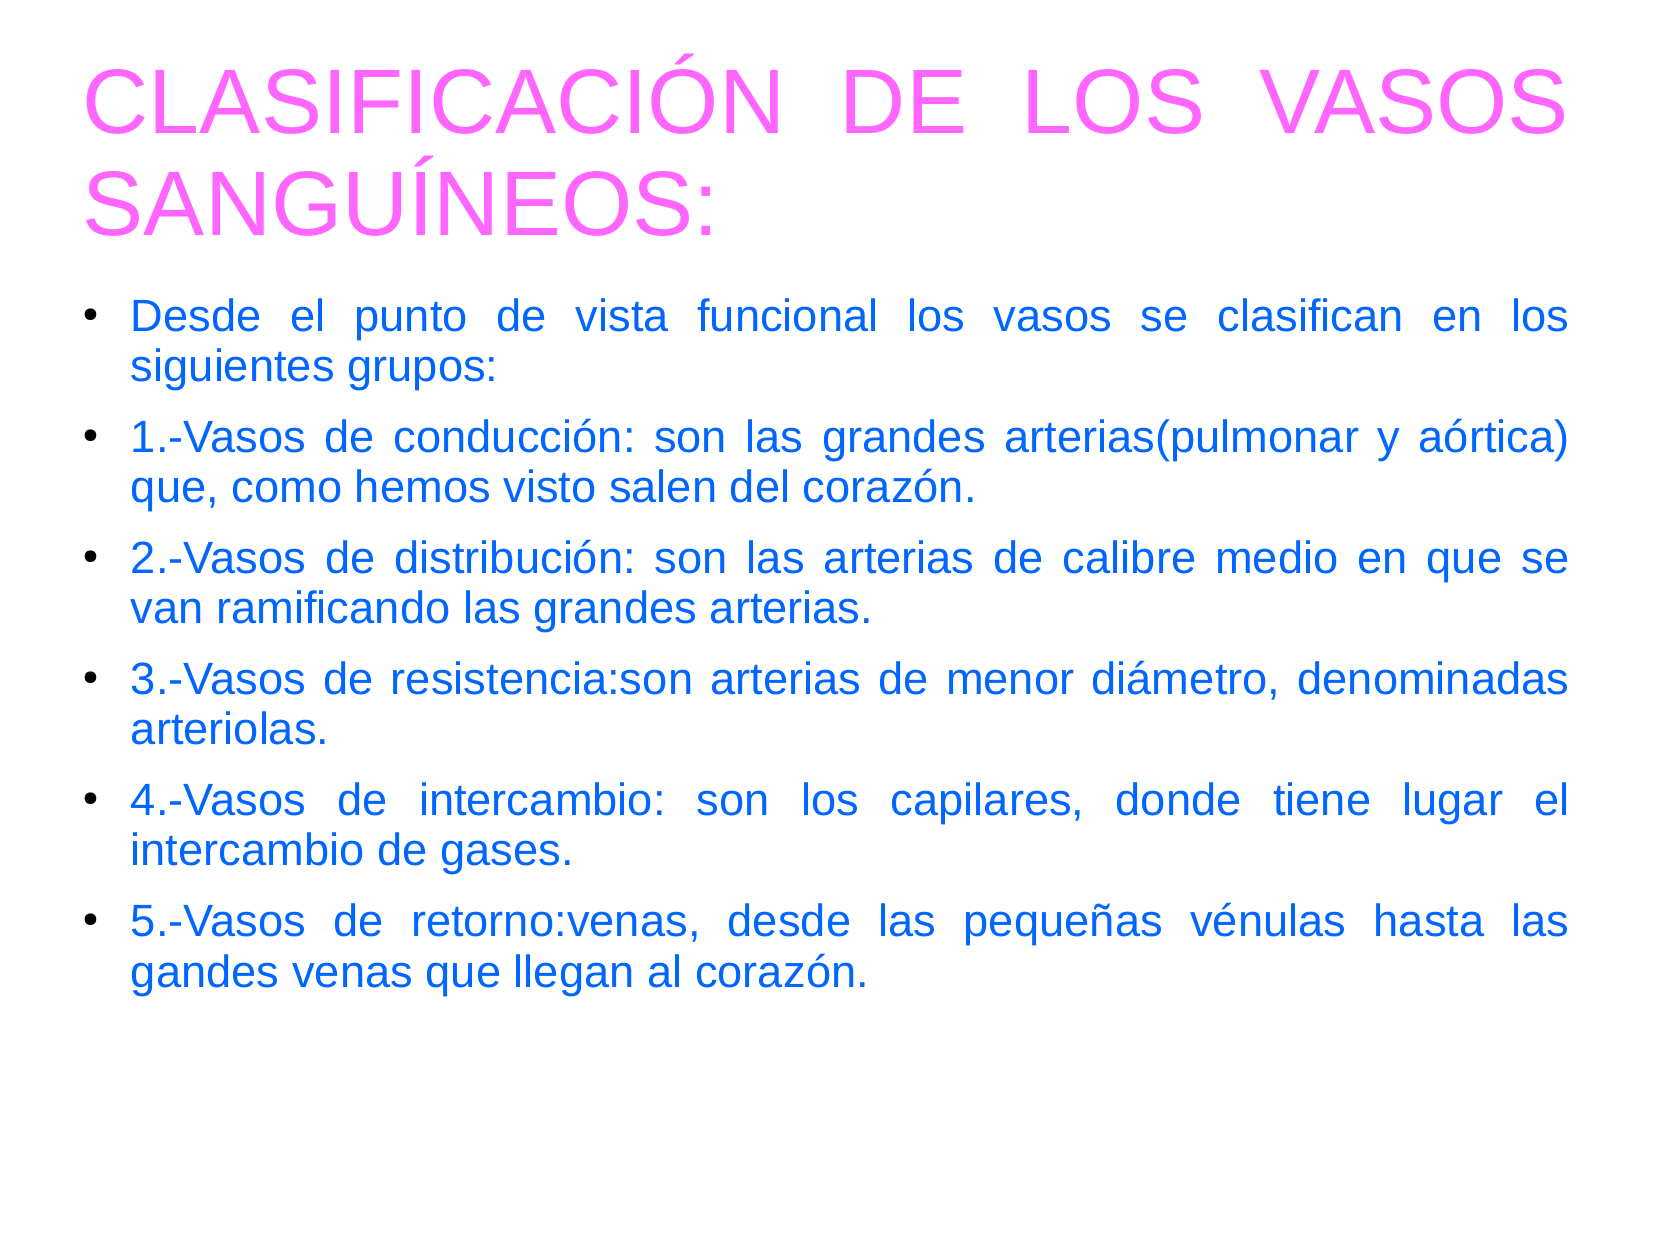

# CLASIFICACIÓN DE LOS VASOS SANGUÍNEOS:
Desde el punto de vista funcional los vasos se clasifican en los siguientes grupos:
1.-Vasos de conducción: son las grandes arterias(pulmonar y aórtica) que, como hemos visto salen del corazón.
2.-Vasos de distribución: son las arterias de calibre medio en que se van ramificando las grandes arterias.
3.-Vasos de resistencia:son arterias de menor diámetro, denominadas arteriolas.
4.-Vasos de intercambio: son los capilares, donde tiene lugar el intercambio de gases.
5.-Vasos de retorno:venas, desde las pequeñas vénulas hasta las gandes venas que llegan al corazón.